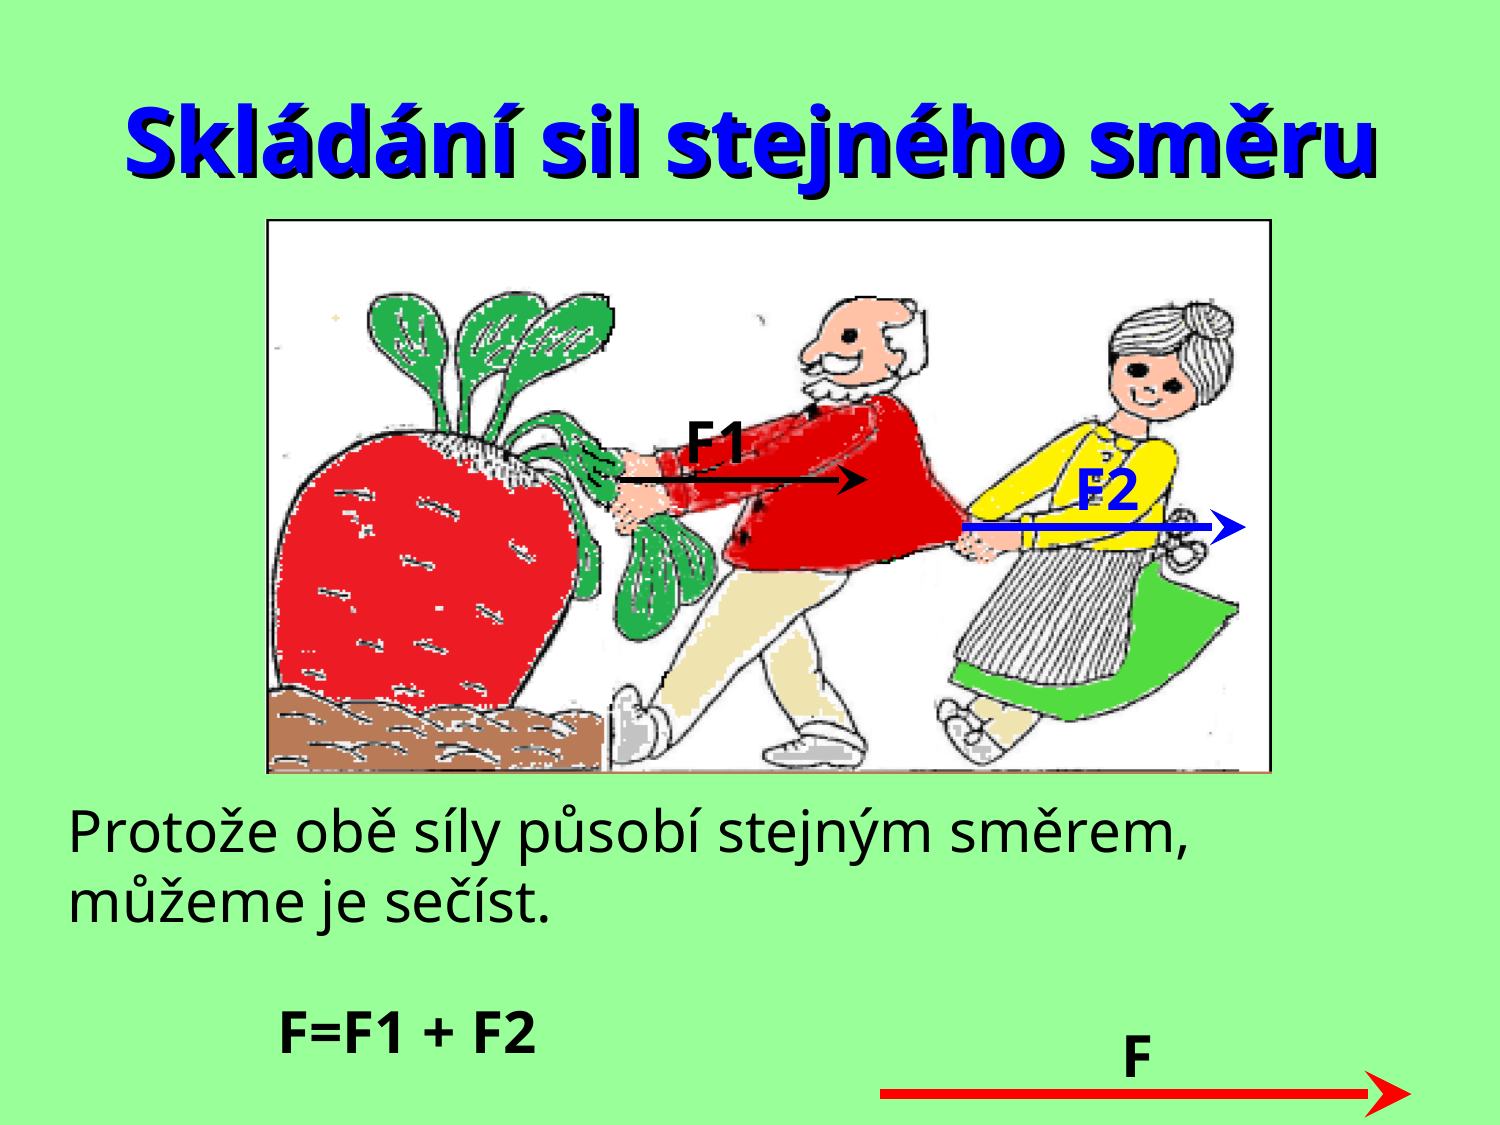

# Skládání sil stejného směru
F1
F2
Protože obě síly působí stejným směrem, můžeme je sečíst.
F=F1 + F2
F